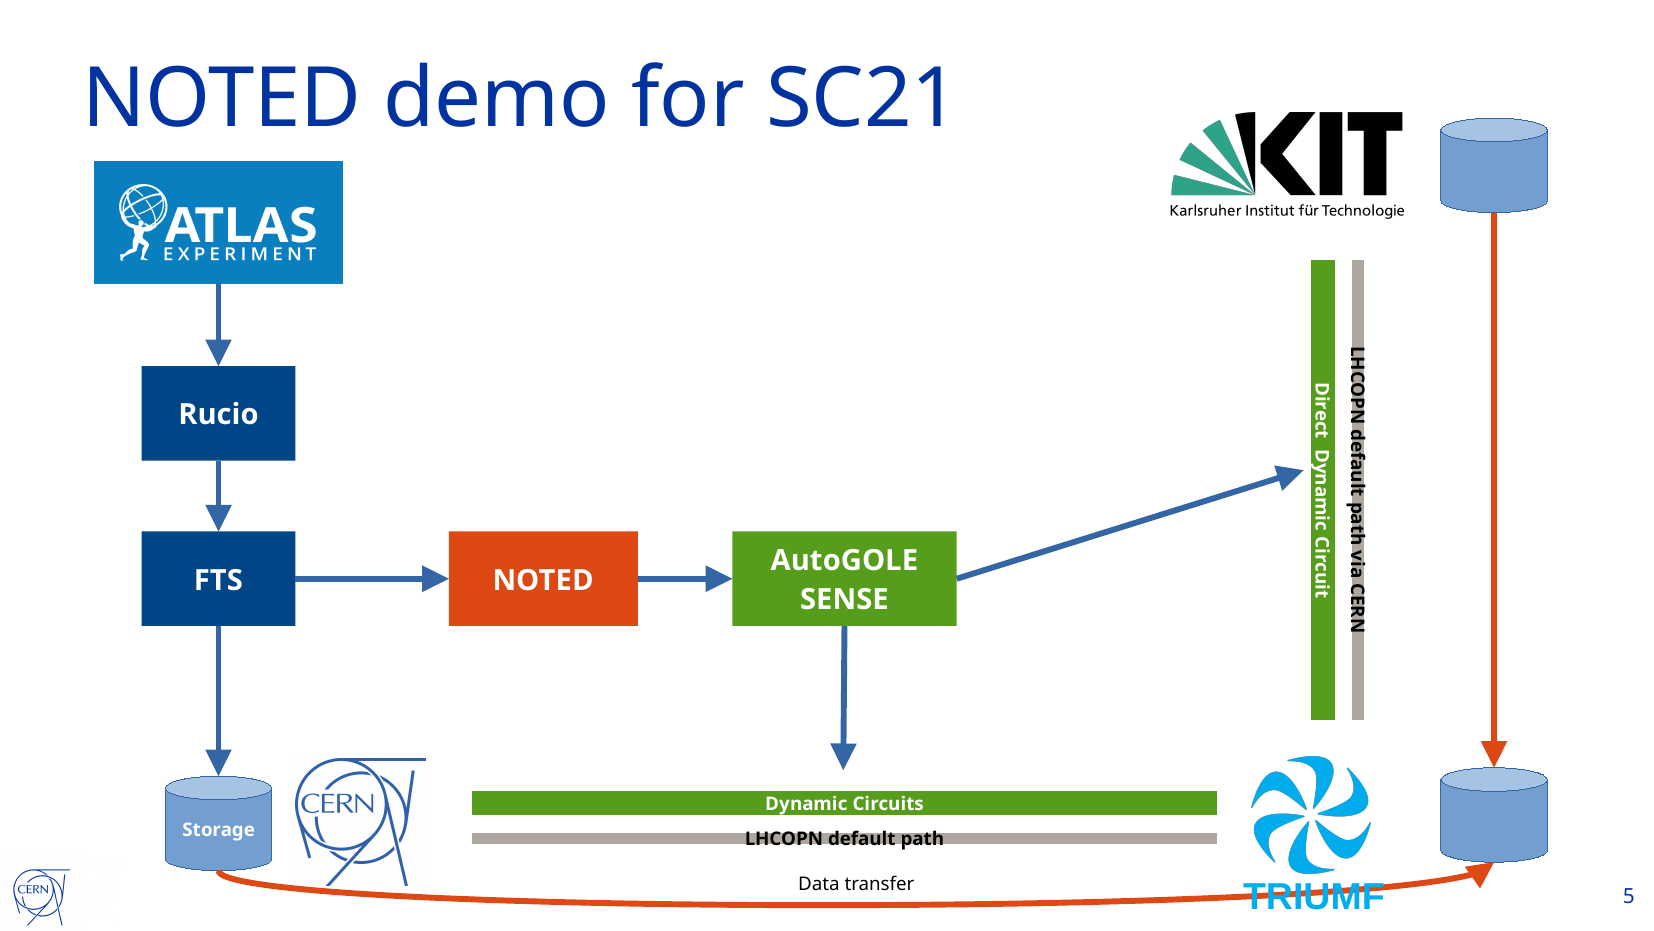

# NOTED demo for SC21
Direct Dynamic Circuit
LHCOPN default path via CERN
Rucio
FTS
NOTED
AutoGOLE
SENSE
Storage
Dynamic Circuits
LHCOPN default path
TRIUMF